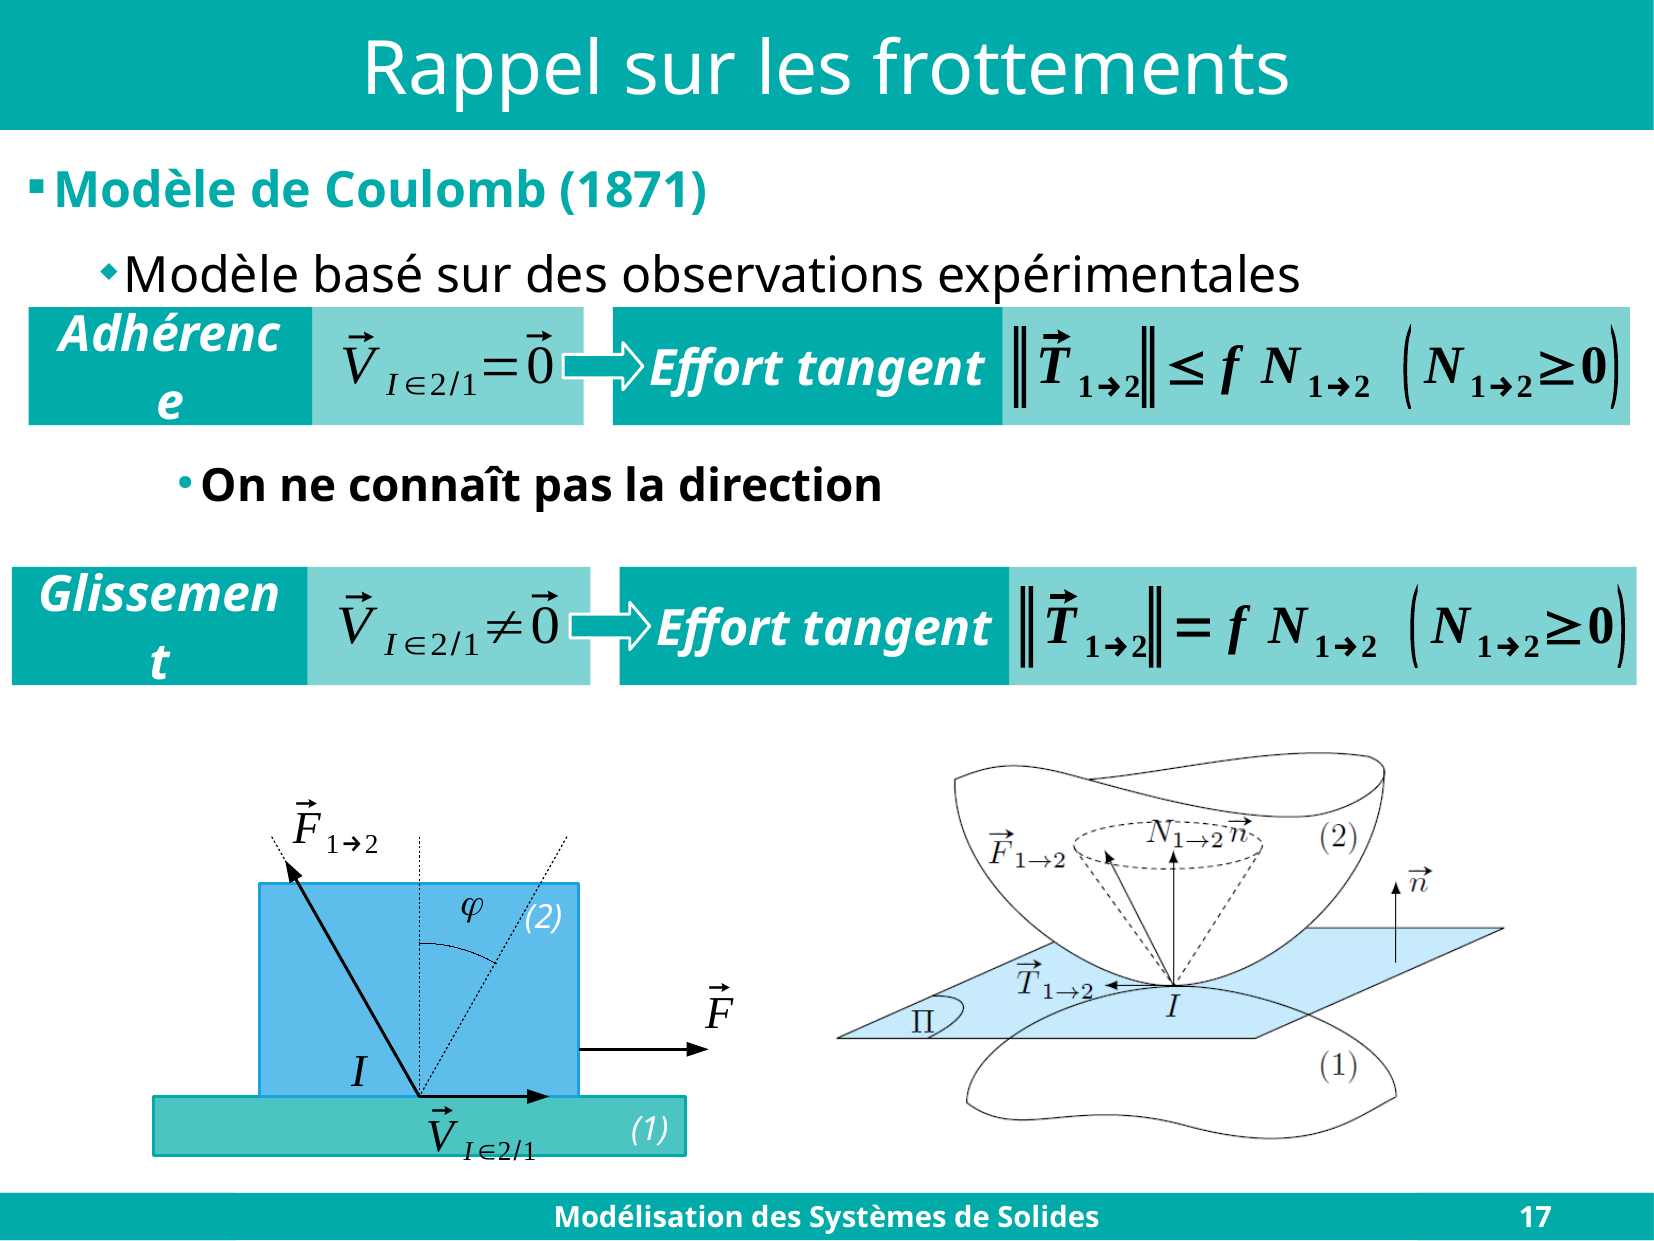

# Rappel sur les frottements
Modèle de Coulomb (1871)
Modèle basé sur des observations expérimentales
On ne connaît pas la direction
Adhérence
Effort tangent
Glissement
Effort tangent
j
(2)
(1)
Modélisation des Systèmes de Solides
17